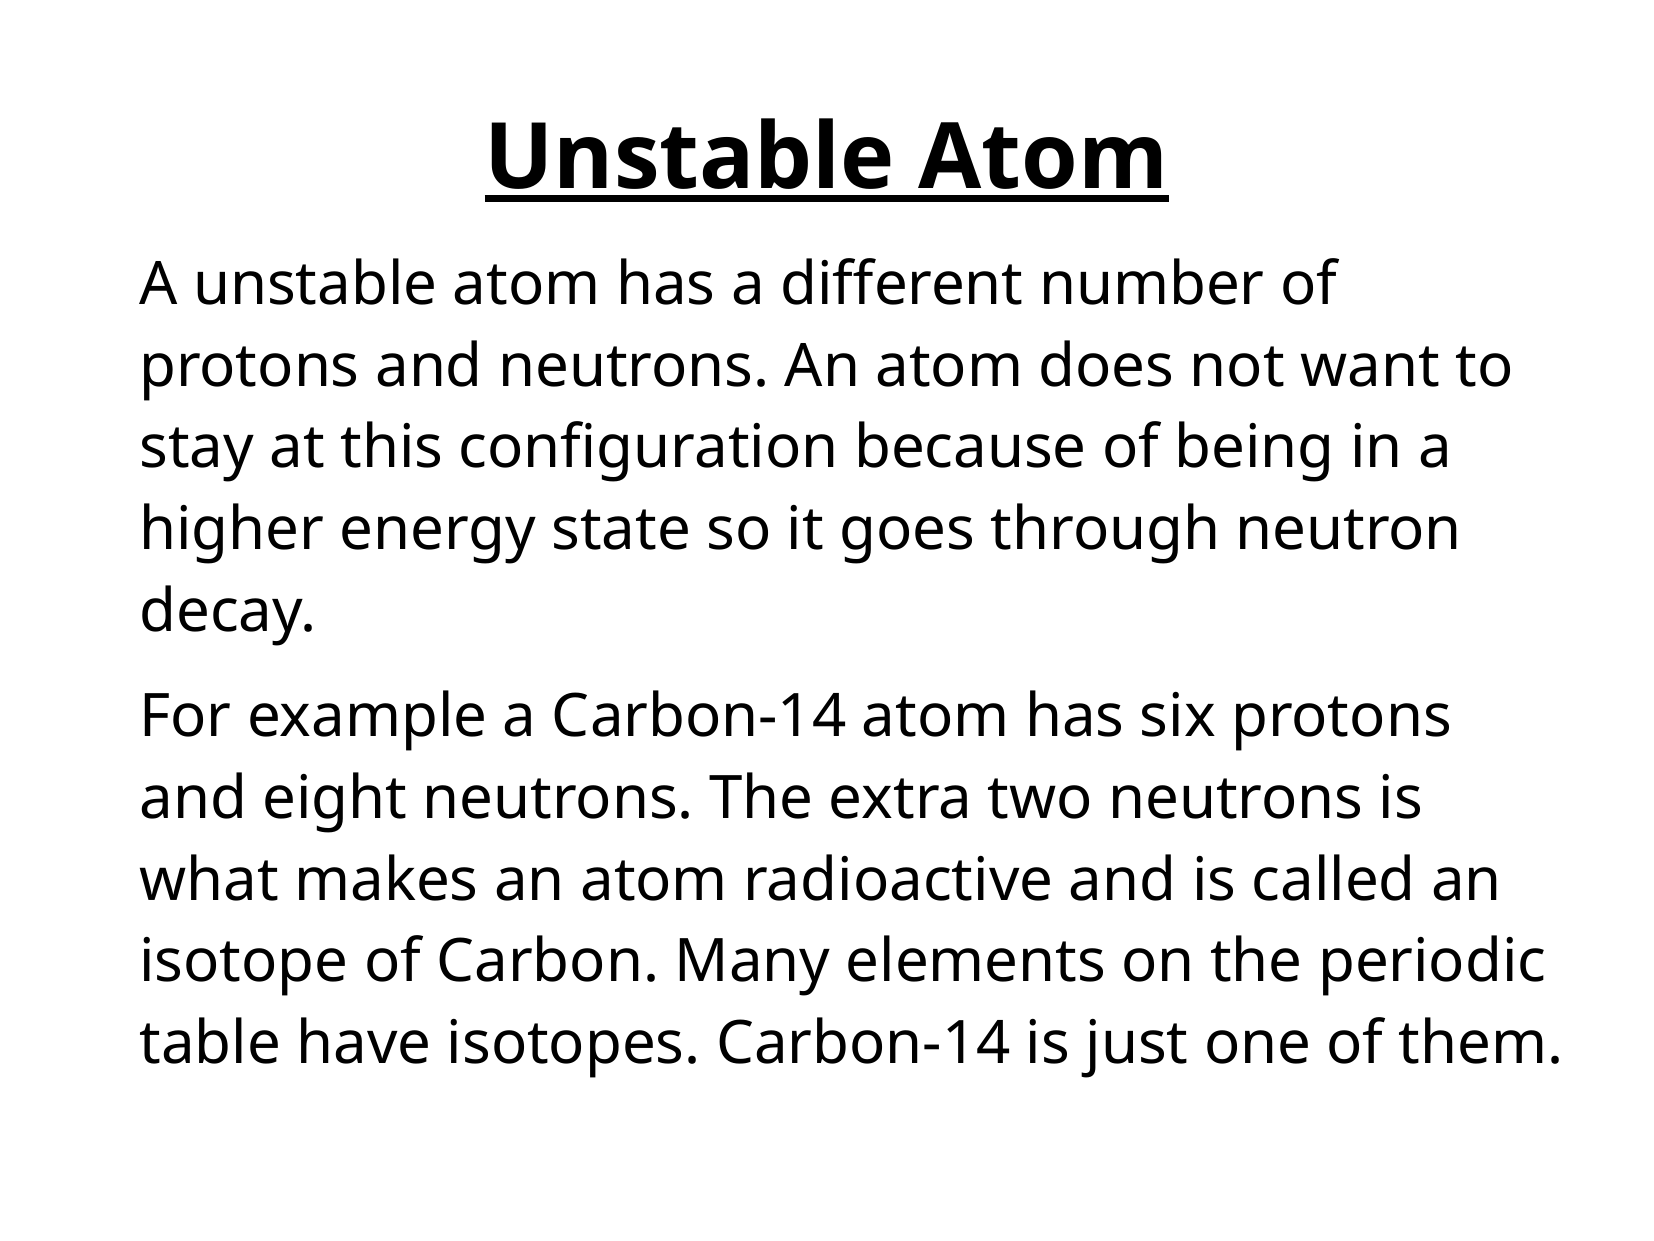

# Unstable Atom
A unstable atom has a different number of protons and neutrons. An atom does not want to stay at this configuration because of being in a higher energy state so it goes through neutron decay.
For example a Carbon-14 atom has six protons and eight neutrons. The extra two neutrons is what makes an atom radioactive and is called an isotope of Carbon. Many elements on the periodic table have isotopes. Carbon-14 is just one of them.